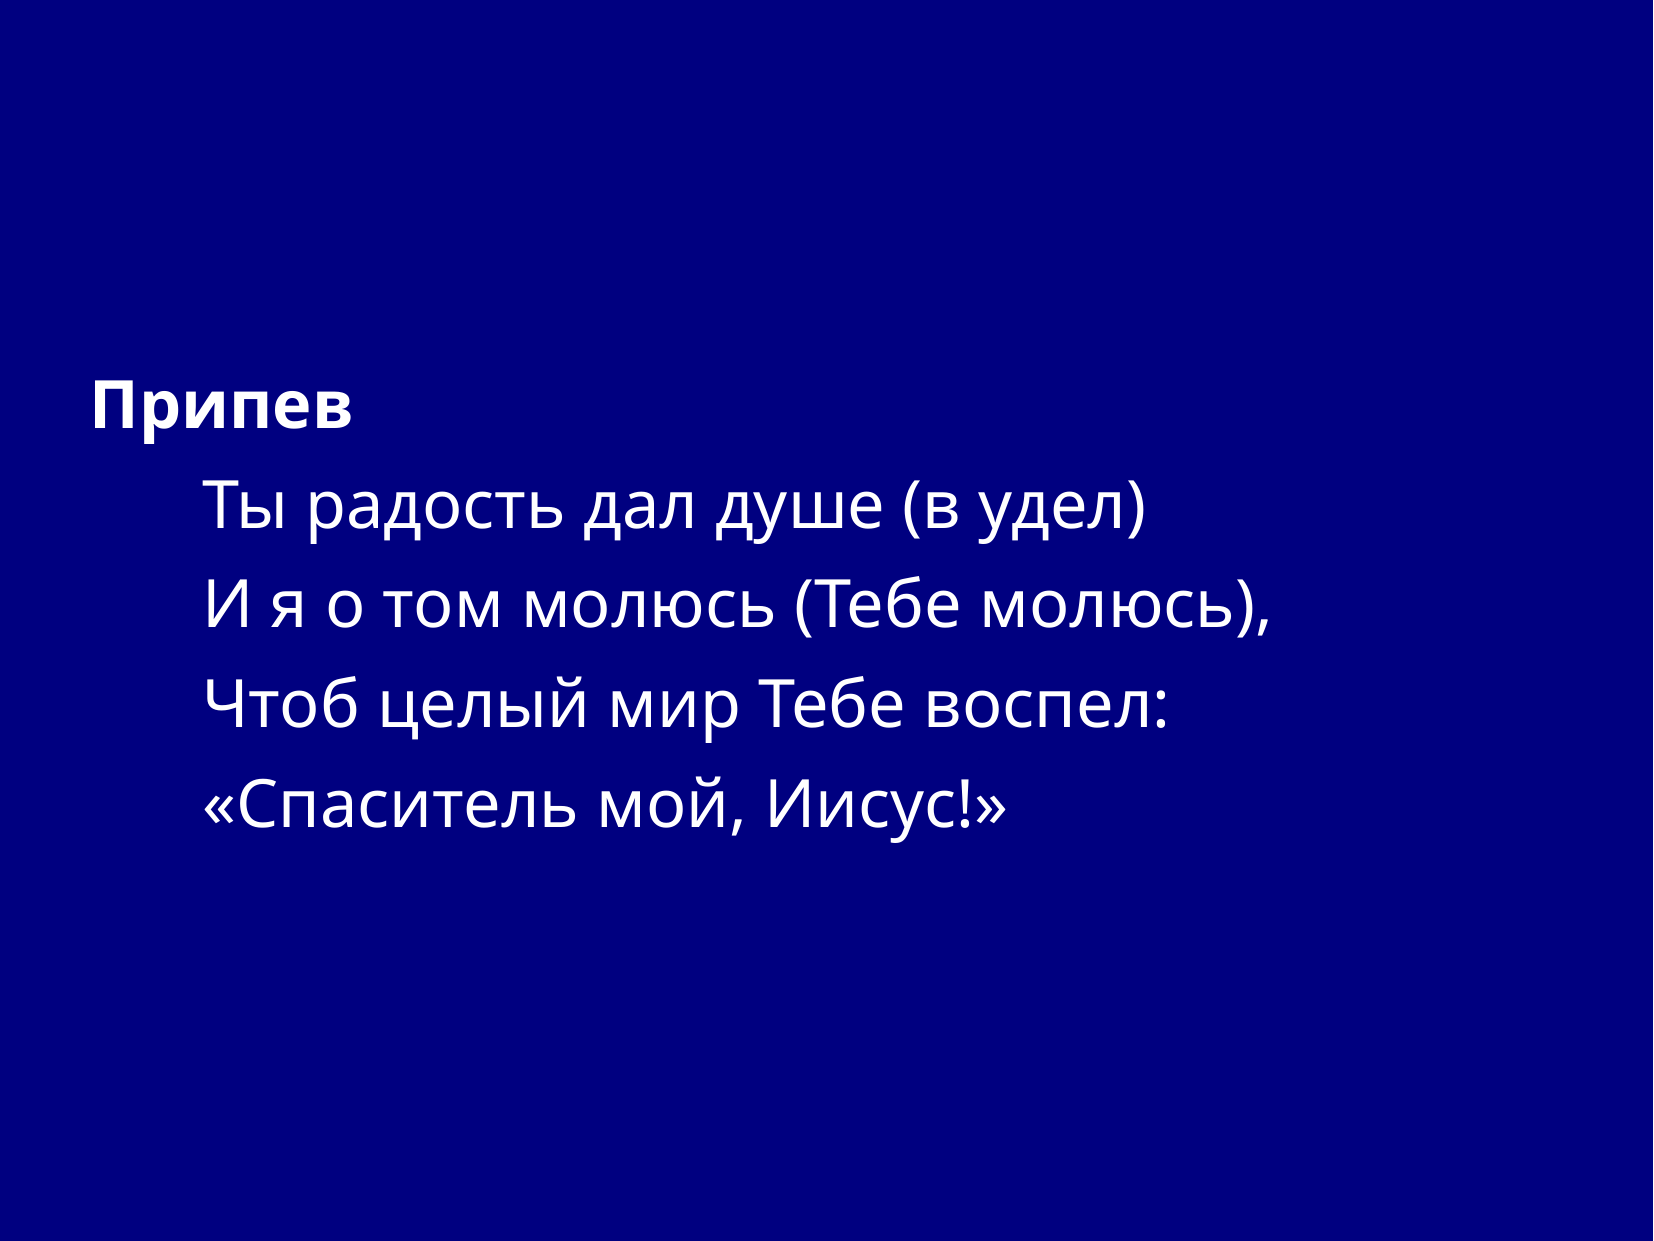

Припев
	Ты радость дал душе (в удел)
	И я о том молюсь (Тебе молюсь),
	Чтоб целый мир Тебе воспел:
	«Спаситель мой, Иисус!»